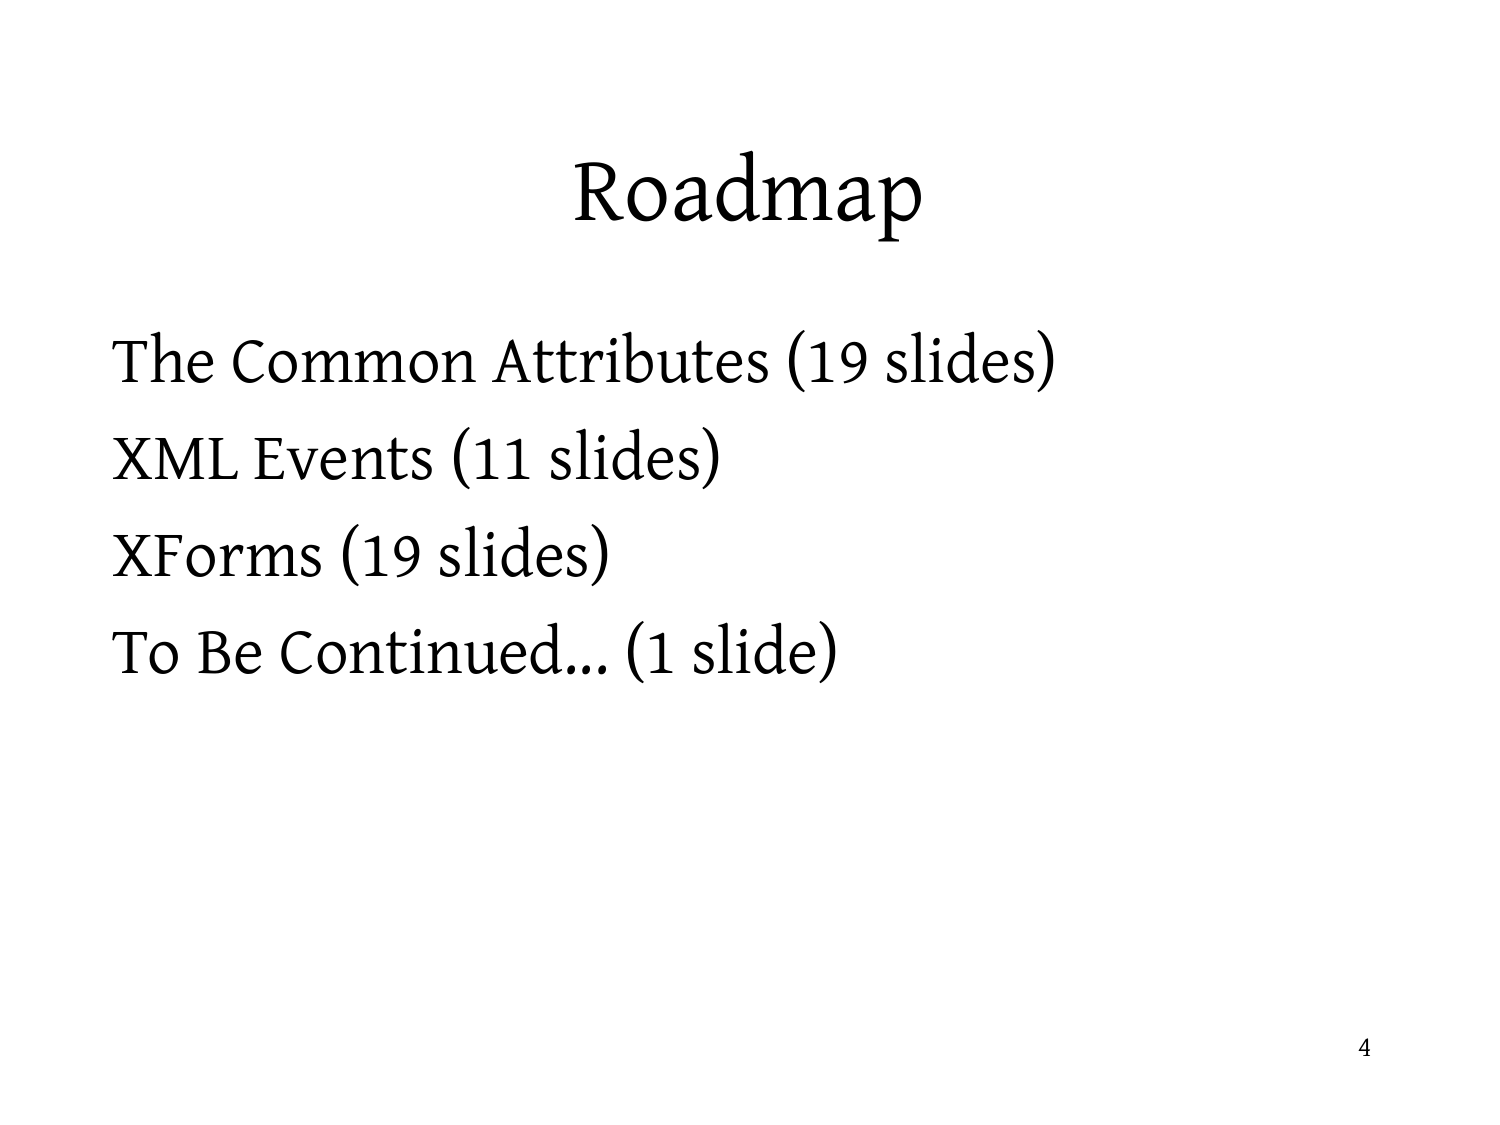

# Roadmap
The Common Attributes (19 slides)
XML Events (11 slides)
XForms (19 slides)
To Be Continued... (1 slide)